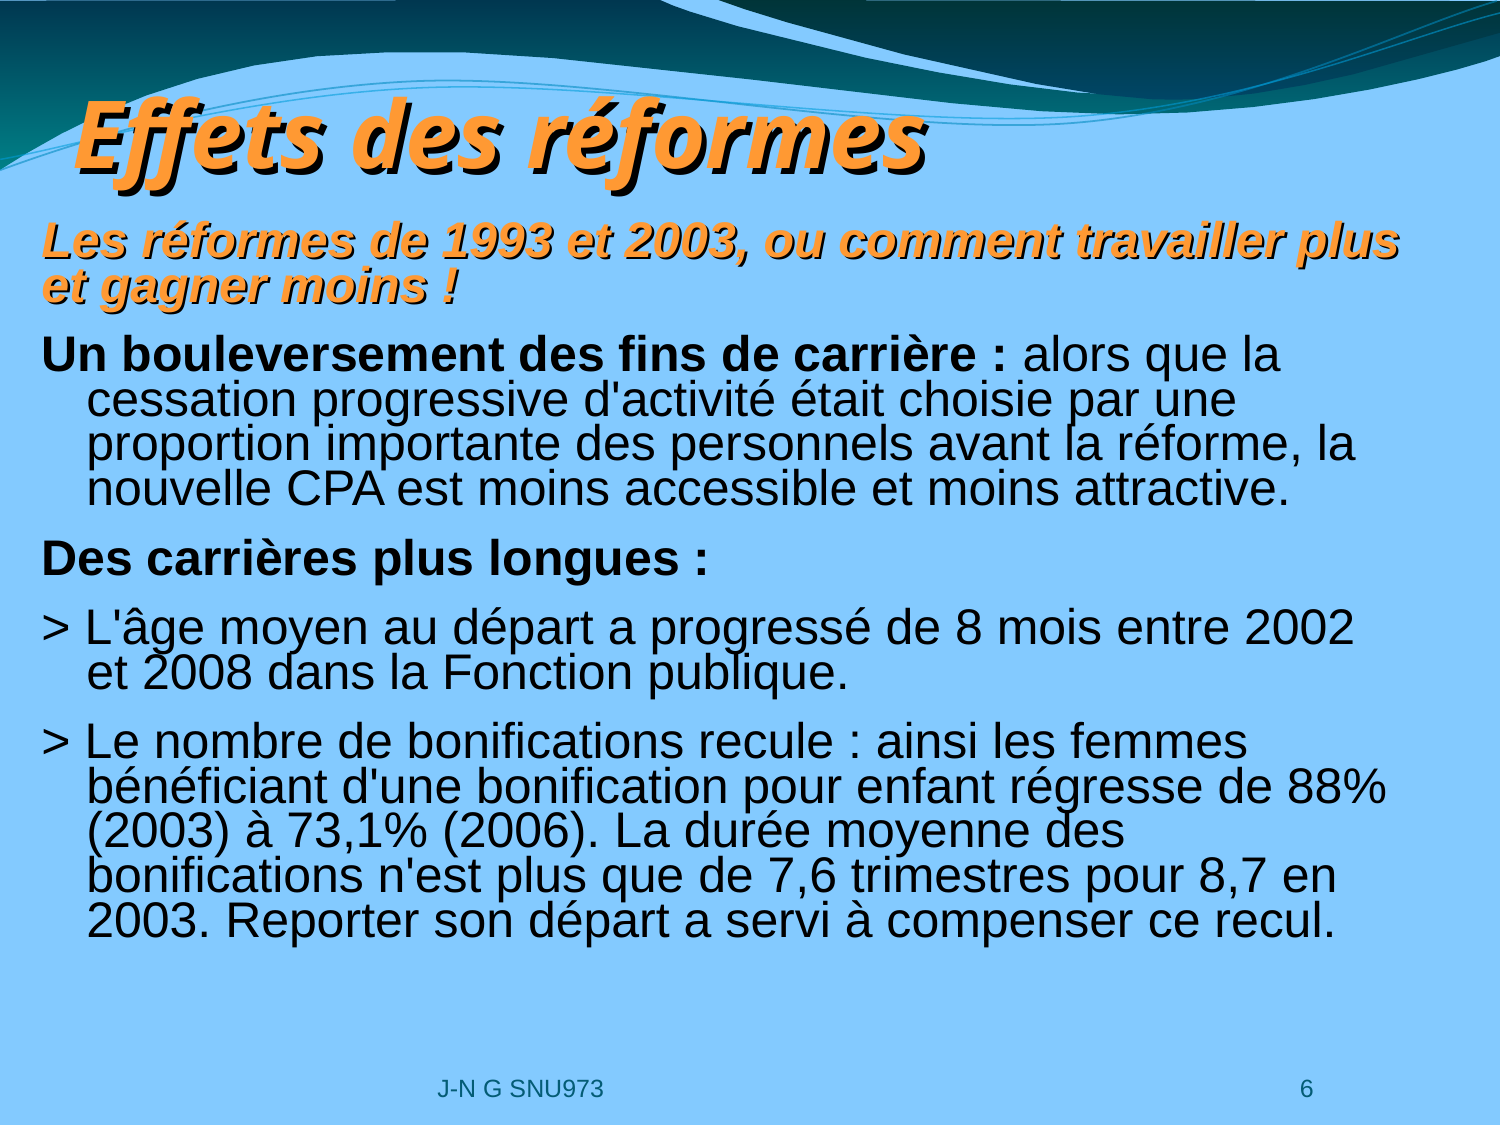

# Effets des réformes
Les réformes de 1993 et 2003, ou comment travailler plus et gagner moins !
Un bouleversement des fins de carrière : alors que la cessation progressive d'activité était choisie par une proportion importante des personnels avant la réforme, la nouvelle CPA est moins accessible et moins attractive.
Des carrières plus longues :
> L'âge moyen au départ a progressé de 8 mois entre 2002 et 2008 dans la Fonction publique.
> Le nombre de bonifications recule : ainsi les femmes bénéficiant d'une bonification pour enfant régresse de 88% (2003) à 73,1% (2006). La durée moyenne des bonifications n'est plus que de 7,6 trimestres pour 8,7 en 2003. Reporter son départ a servi à compenser ce recul.
J-N G SNU973